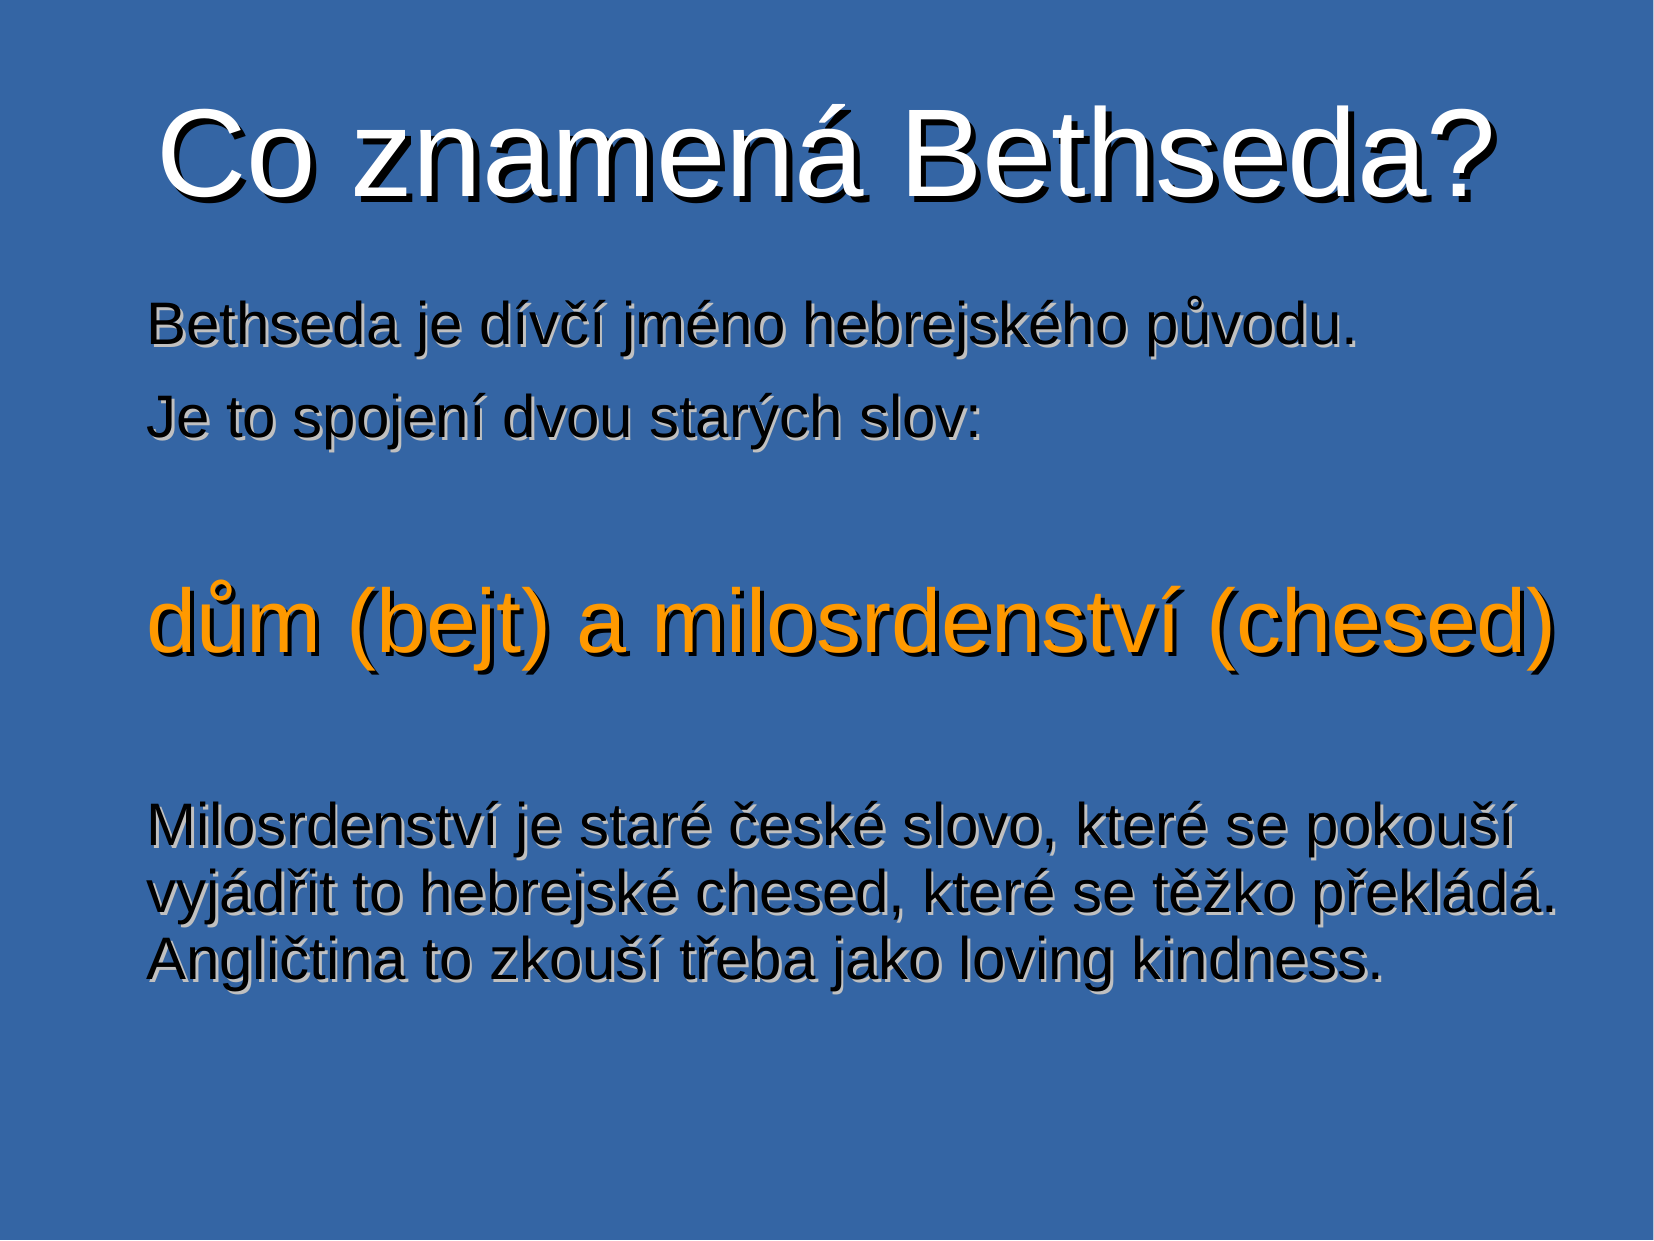

# Co znamená Bethseda?
Bethseda je dívčí jméno hebrejského původu.
Je to spojení dvou starých slov:
dům (bejt) a milosrdenství (chesed)
Milosrdenství je staré české slovo, které se pokouší vyjádřit to hebrejské chesed, které se těžko překládá. Angličtina to zkouší třeba jako loving kindness.